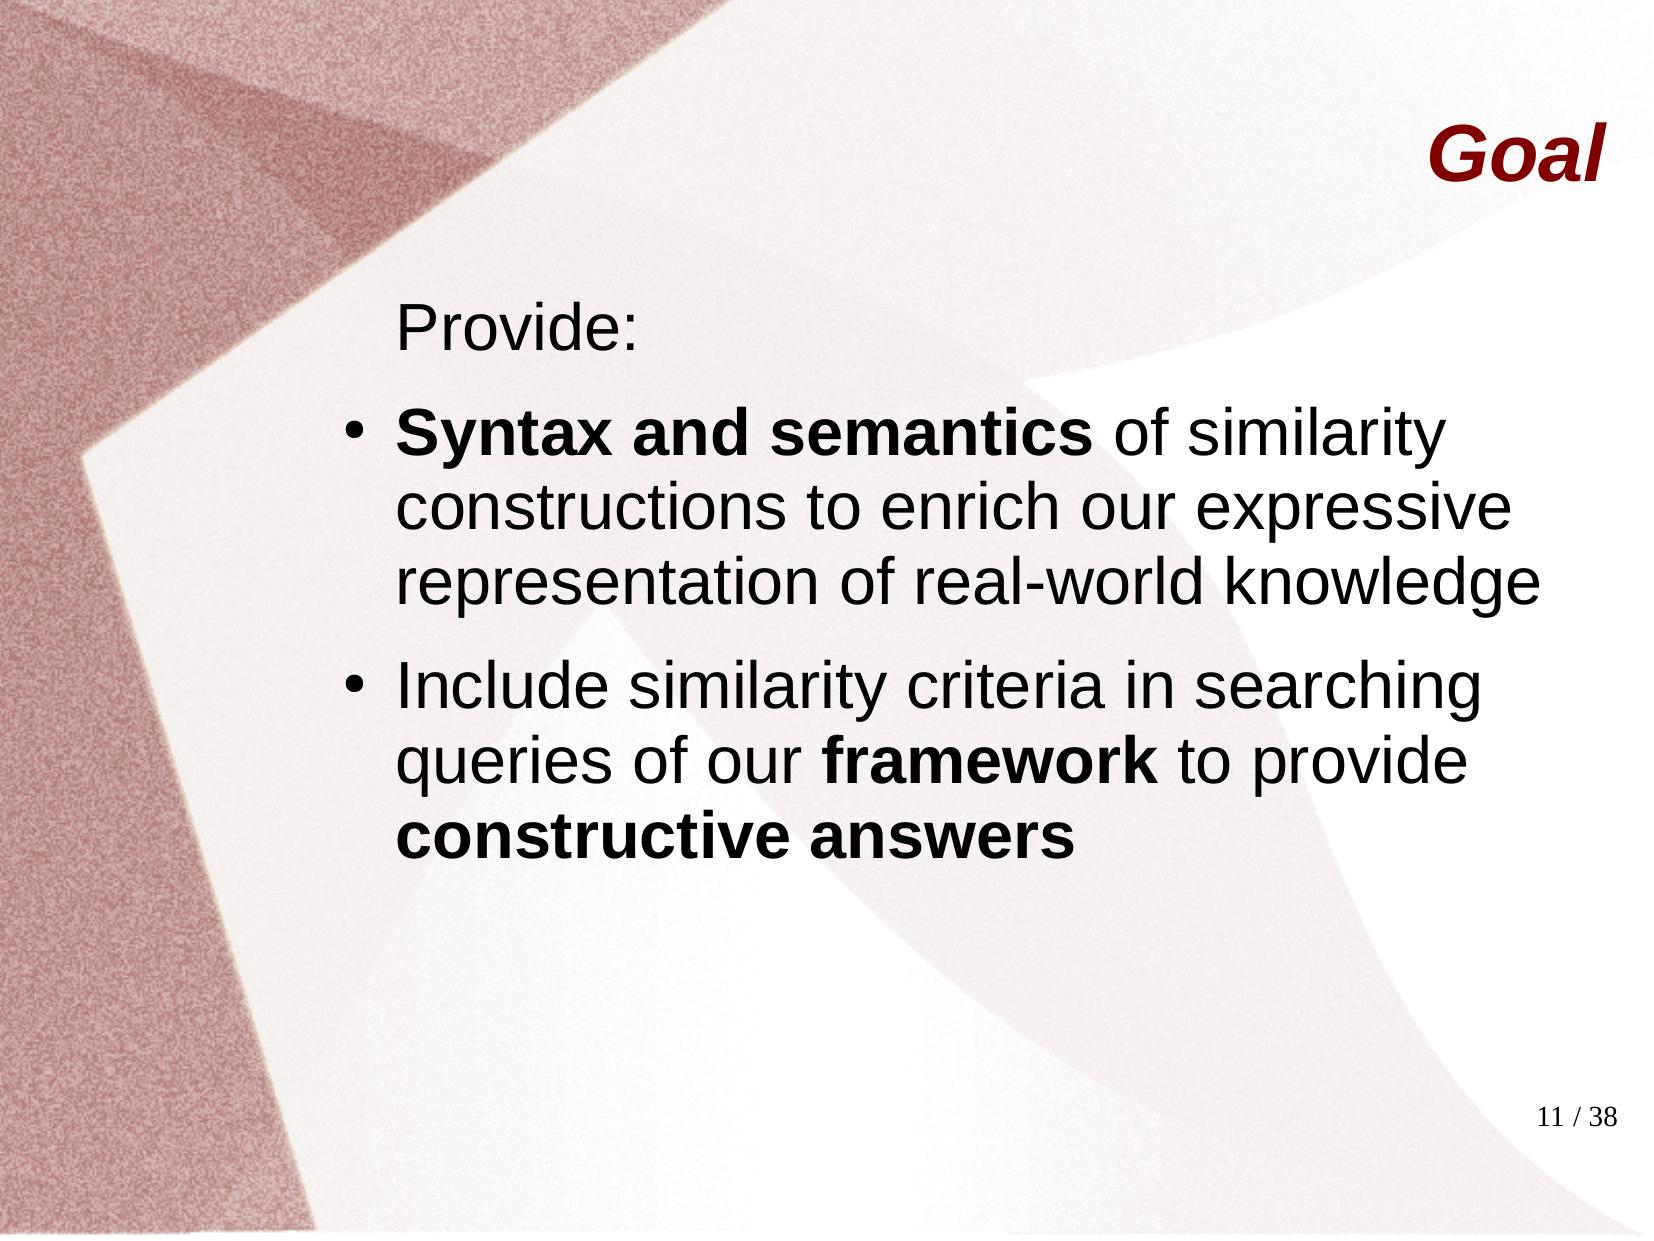

# Goal
Provide:
Syntax and semantics of similarity constructions to enrich our expressive representation of real-world knowledge
Include similarity criteria in searching queries of our framework to provide constructive answers
11